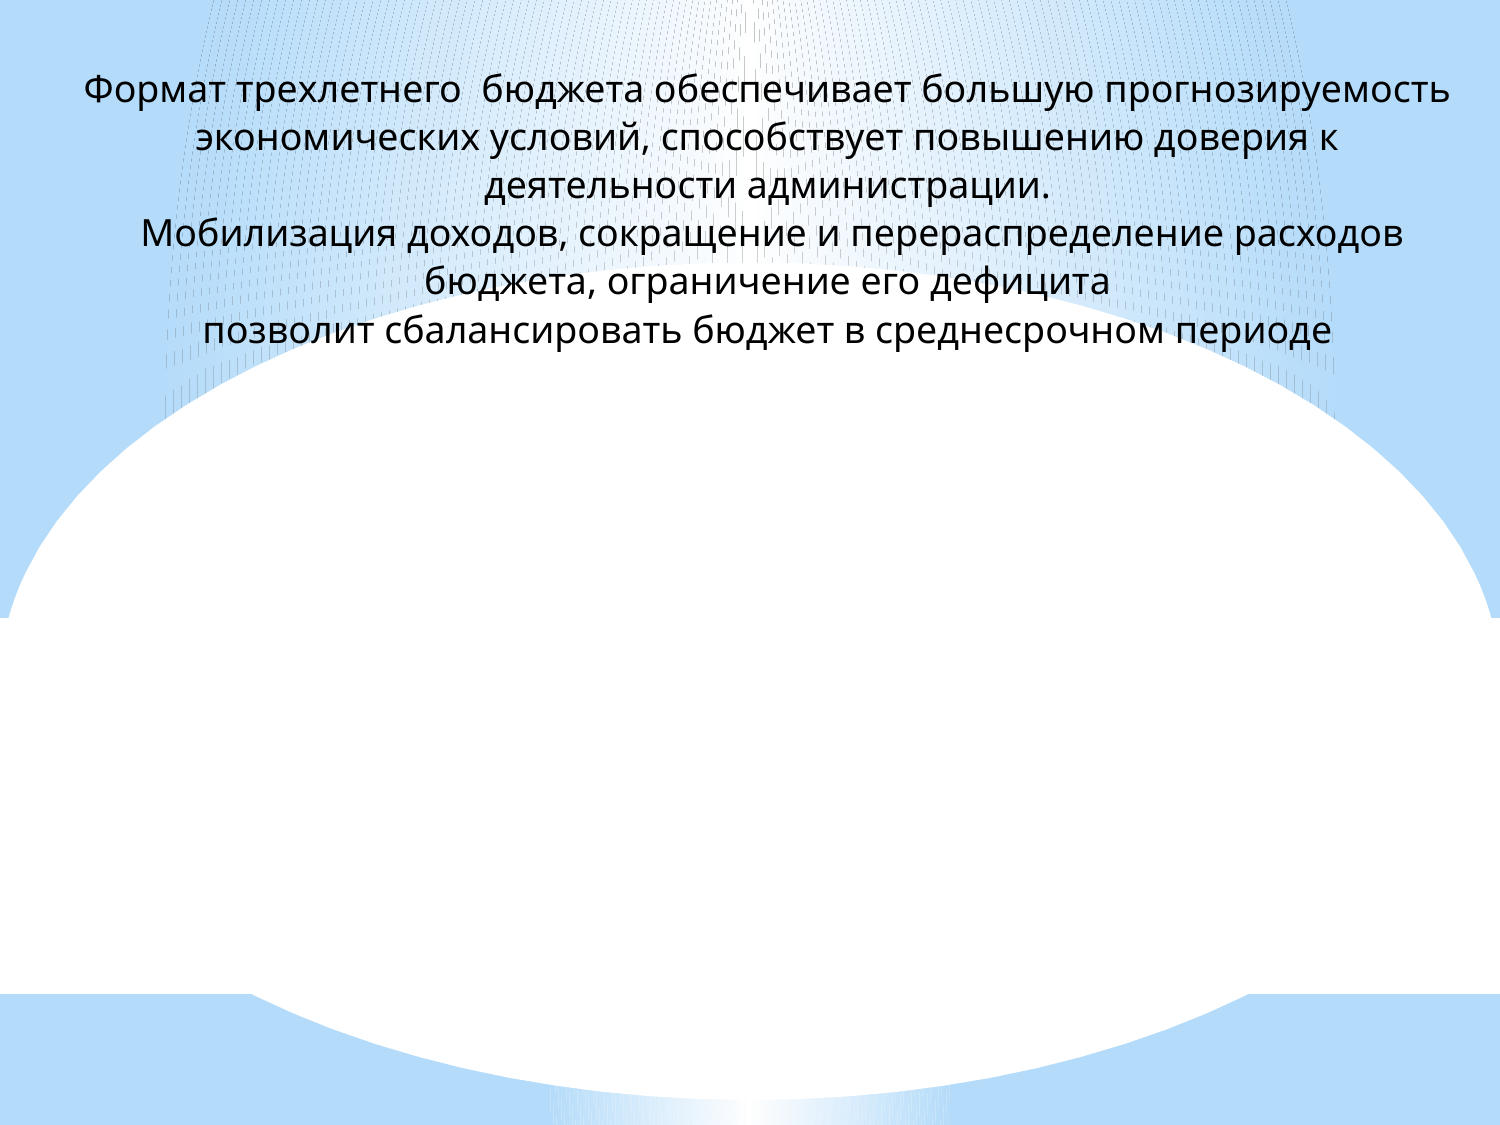

Формат трехлетнего бюджета обеспечивает большую прогнозируемость экономических условий, способствует повышению доверия к деятельности администрации.
 Мобилизация доходов, сокращение и перераспределение расходов бюджета, ограничение его дефицита
позволит сбалансировать бюджет в среднесрочном периоде
Доходы 47192,0
Расходы 47192,0
Расходы 47951,0
2022 год
2021год
2020 год
Расходы 48074,0
Доходы 47951,0
Доходы 48074,0